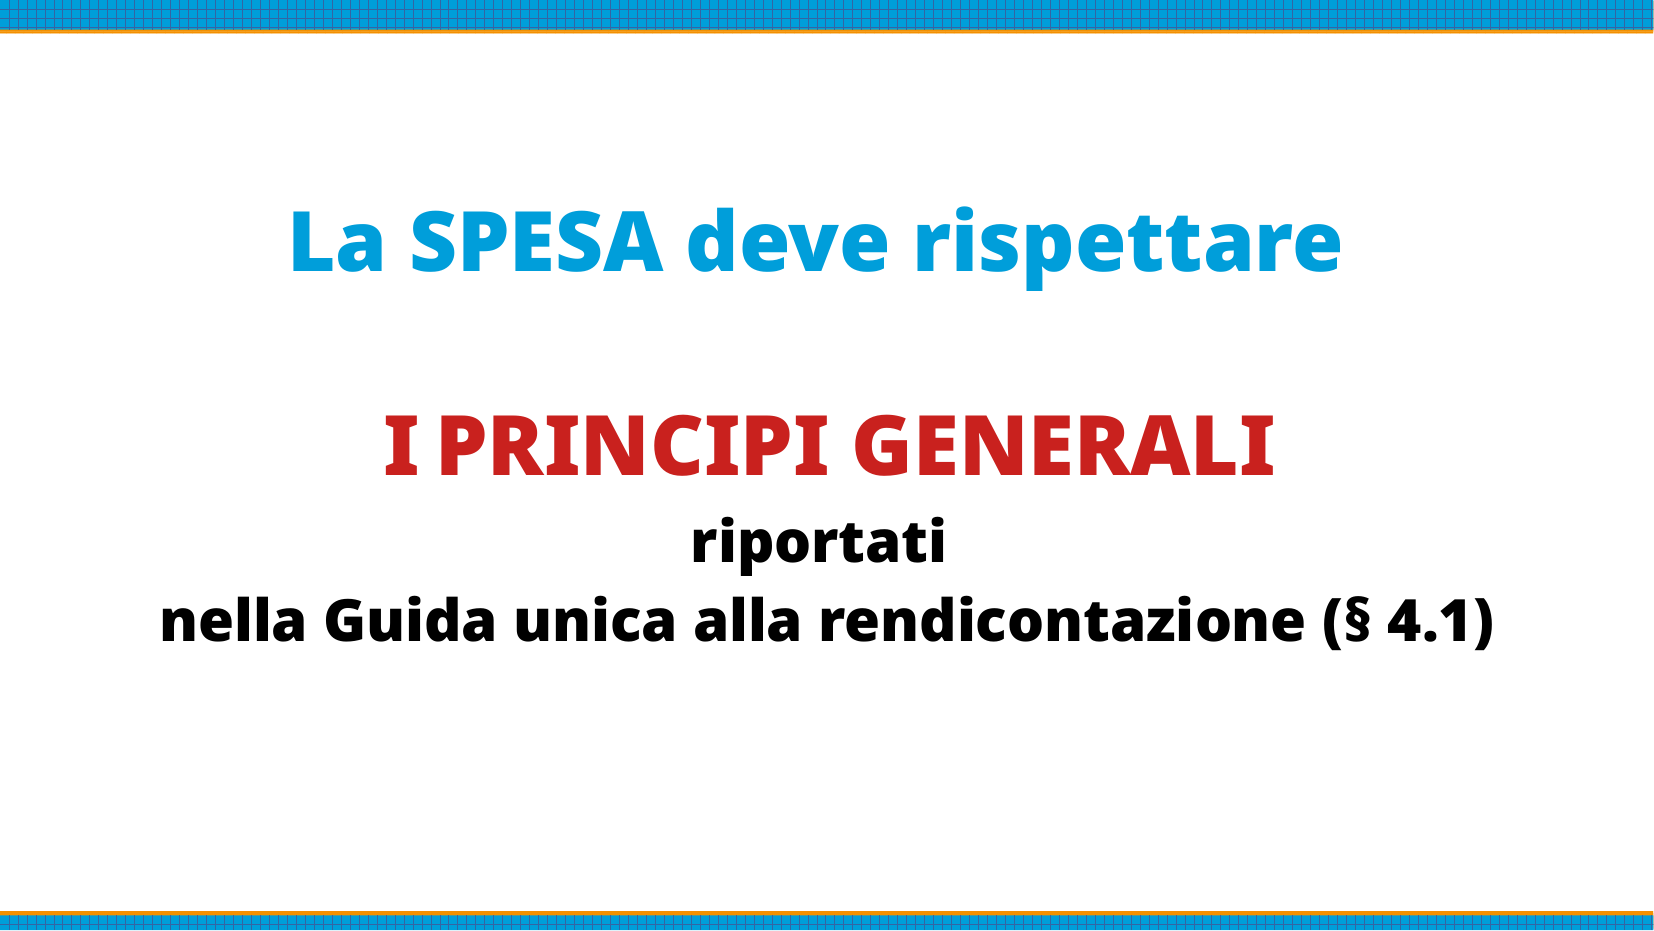

# La SPESA deve rispettare
 I PRINCIPI GENERALI
riportati
nella Guida unica alla rendicontazione (§ 4.1)